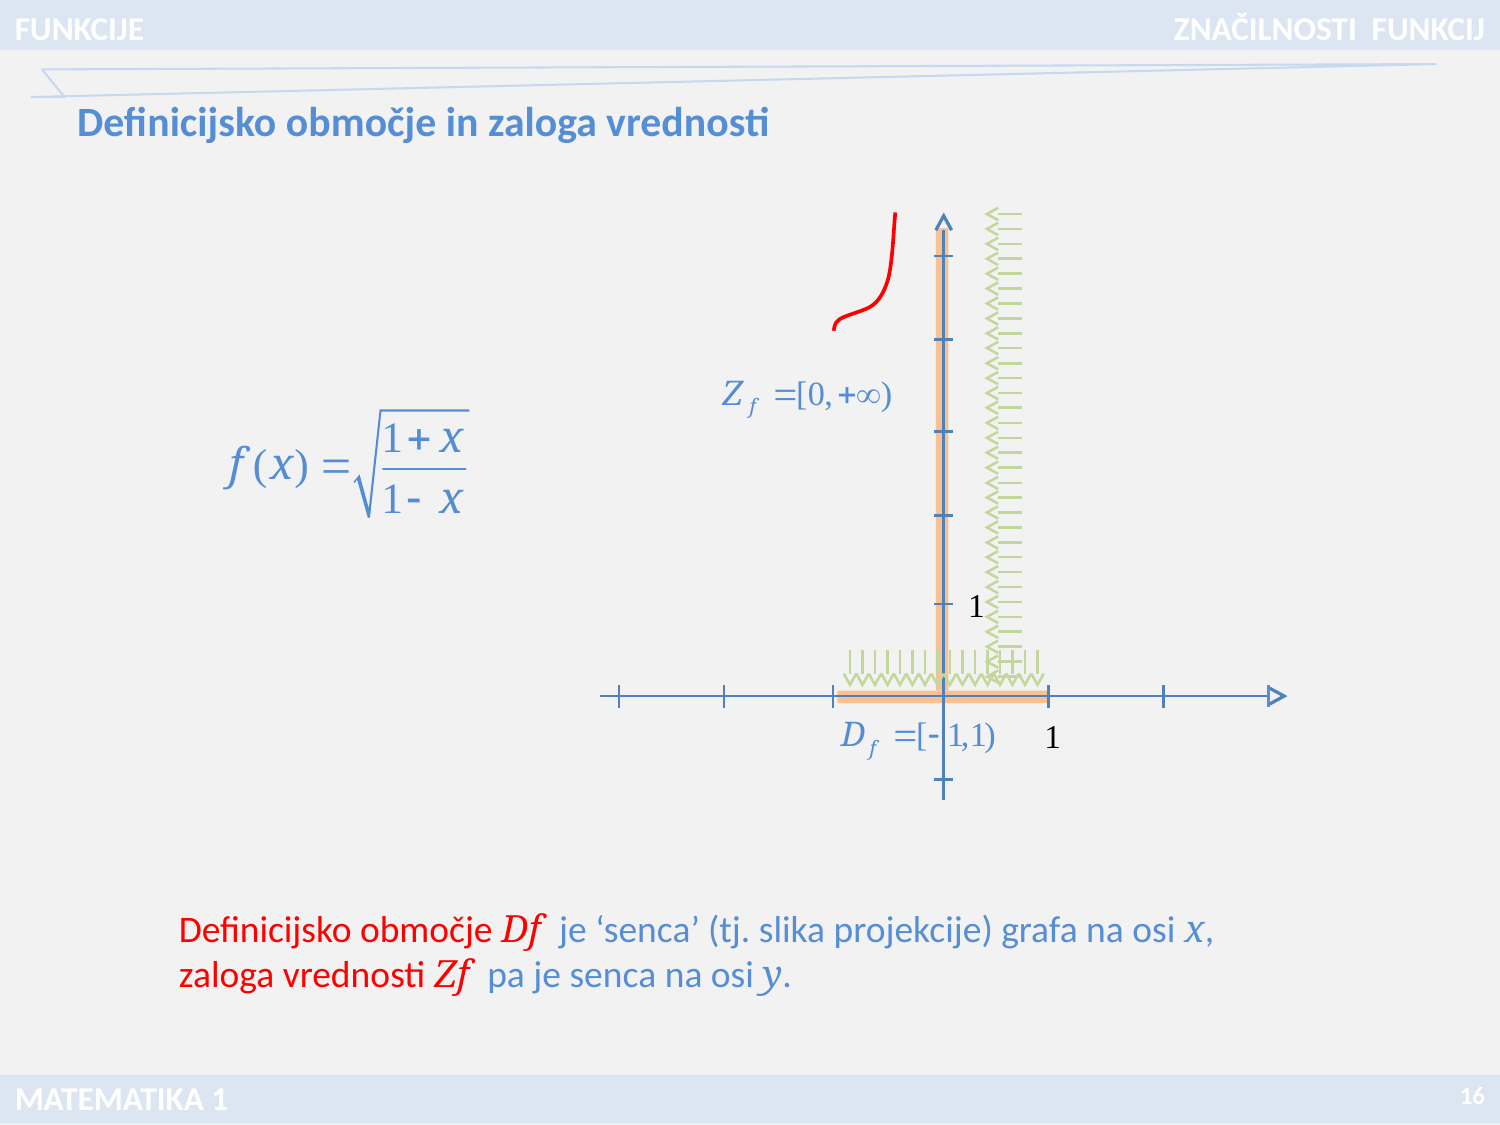

FUNKCIJE
ZNAČILNOSTI FUNKCIJ
Definicijsko območje in zaloga vrednosti
1
1
Definicijsko območje Df je ‘senca’ (tj. slika projekcije) grafa na osi x, zaloga vrednosti Zf pa je senca na osi y.
MATEMATIKA 1